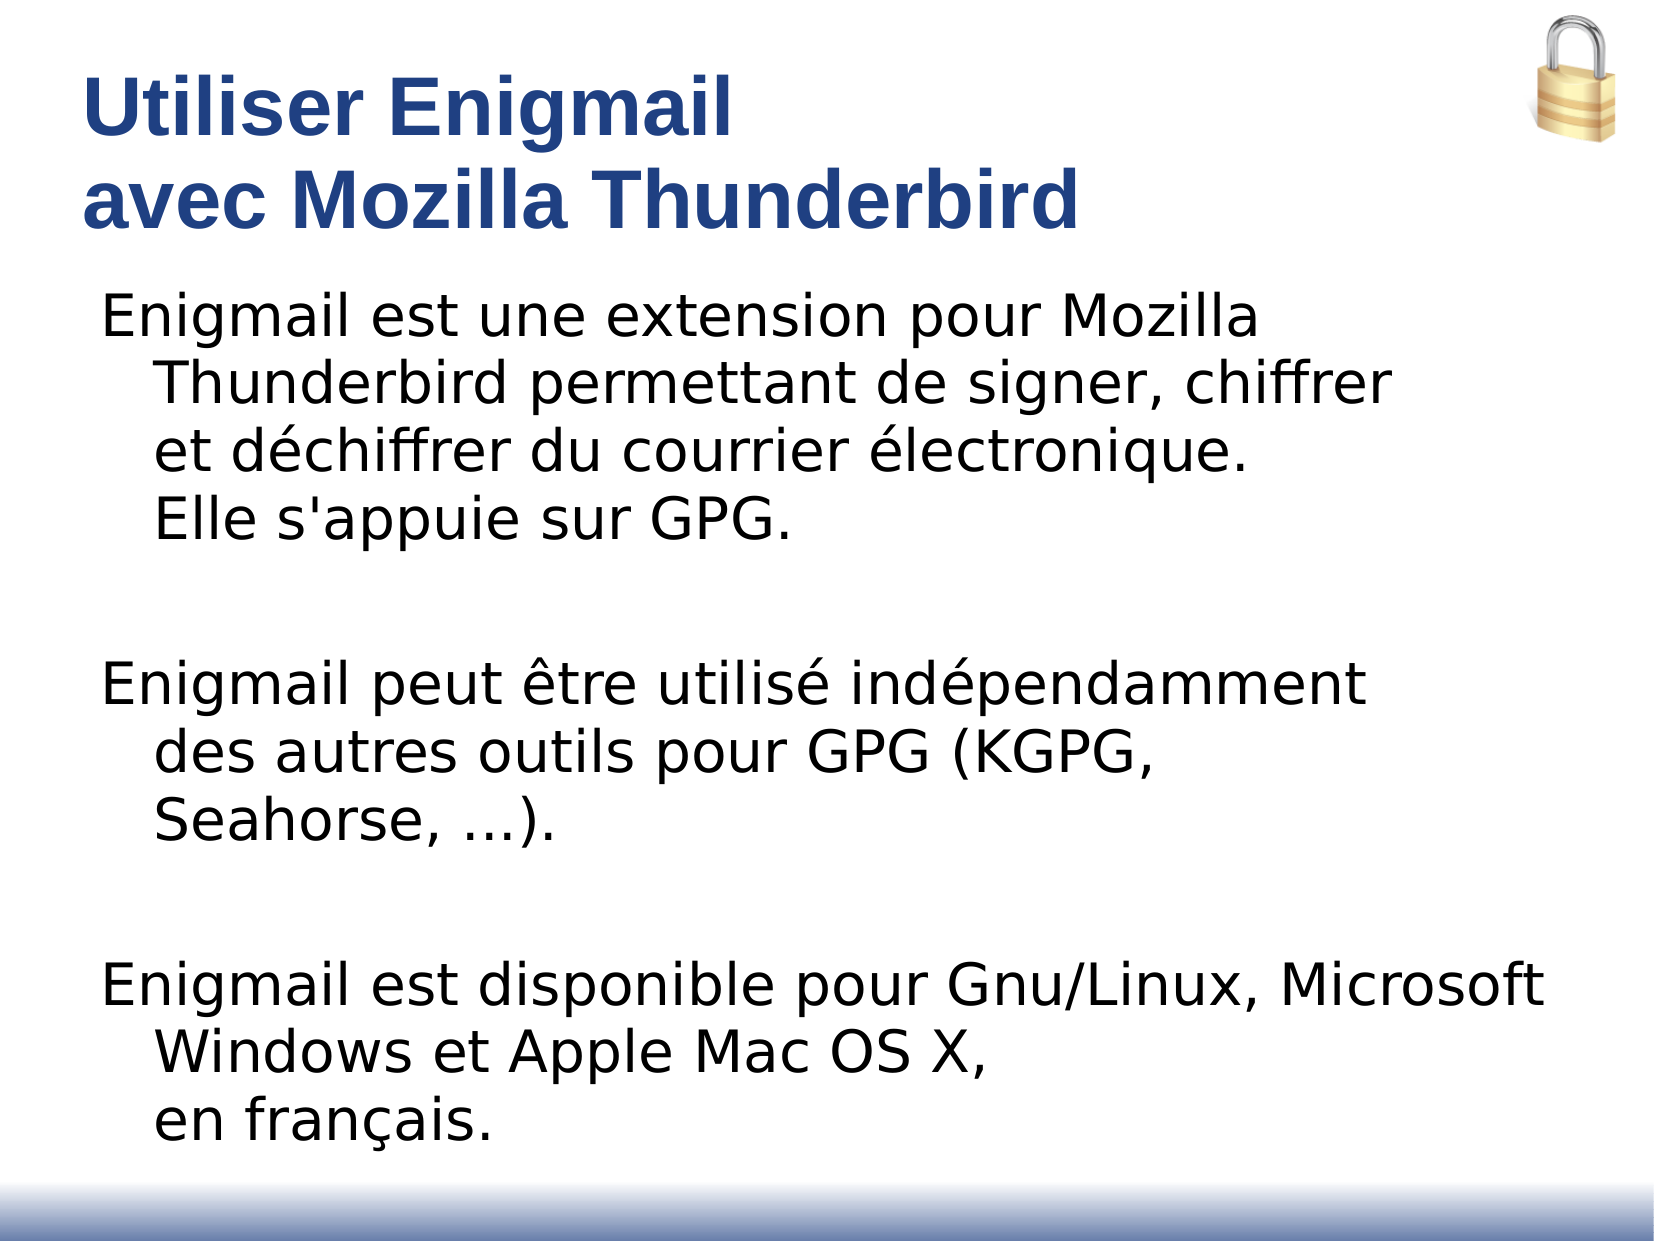

# Utiliser Enigmail avec Mozilla Thunderbird
Enigmail est une extension pour Mozilla Thunderbird permettant de signer, chiffrer
et déchiffrer du courrier électronique.
Elle s'appuie sur GPG.
Enigmail peut être utilisé indépendamment
des autres outils pour GPG (KGPG, Seahorse, ...).
Enigmail est disponible pour Gnu/Linux, Microsoft Windows et Apple Mac OS X,
en français.